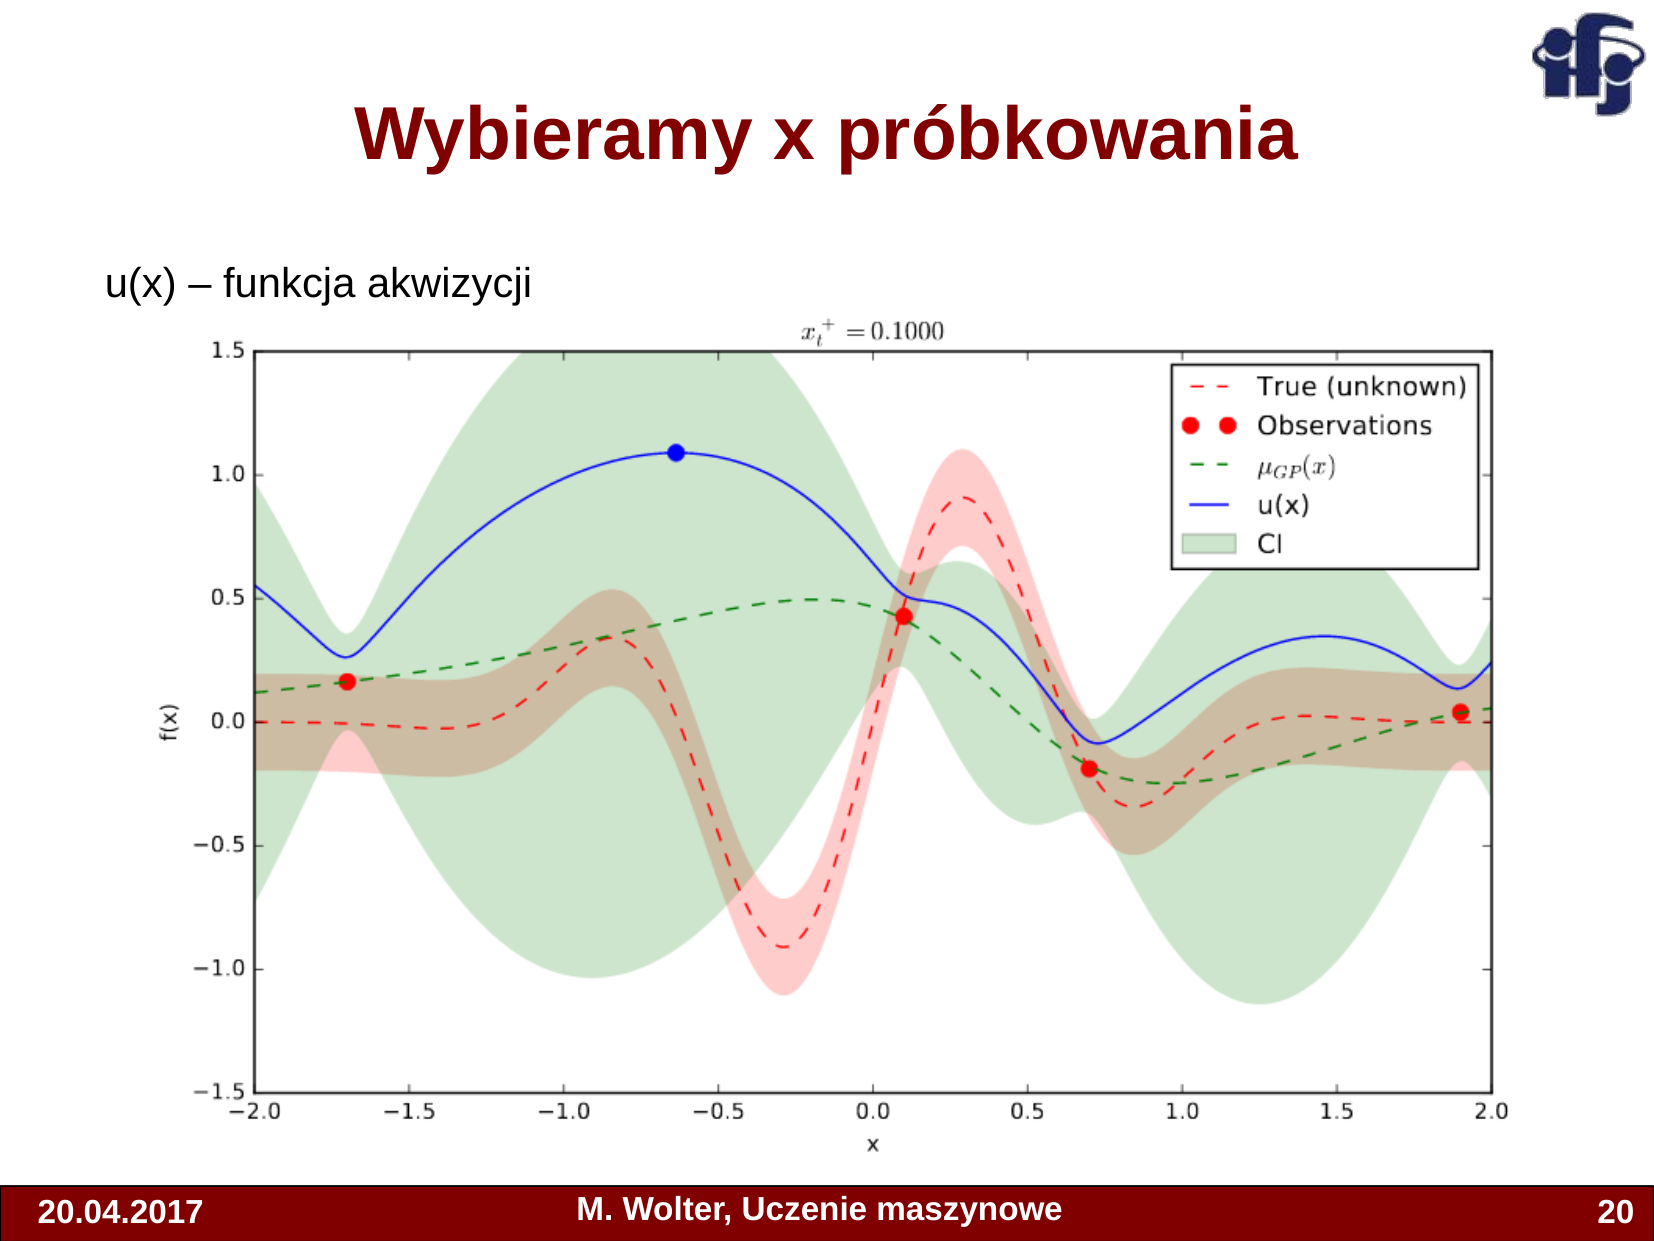

# Wybieramy x próbkowania
u(x) – funkcja akwizycji
9.03.2017
Machine Learning, M. Wolter